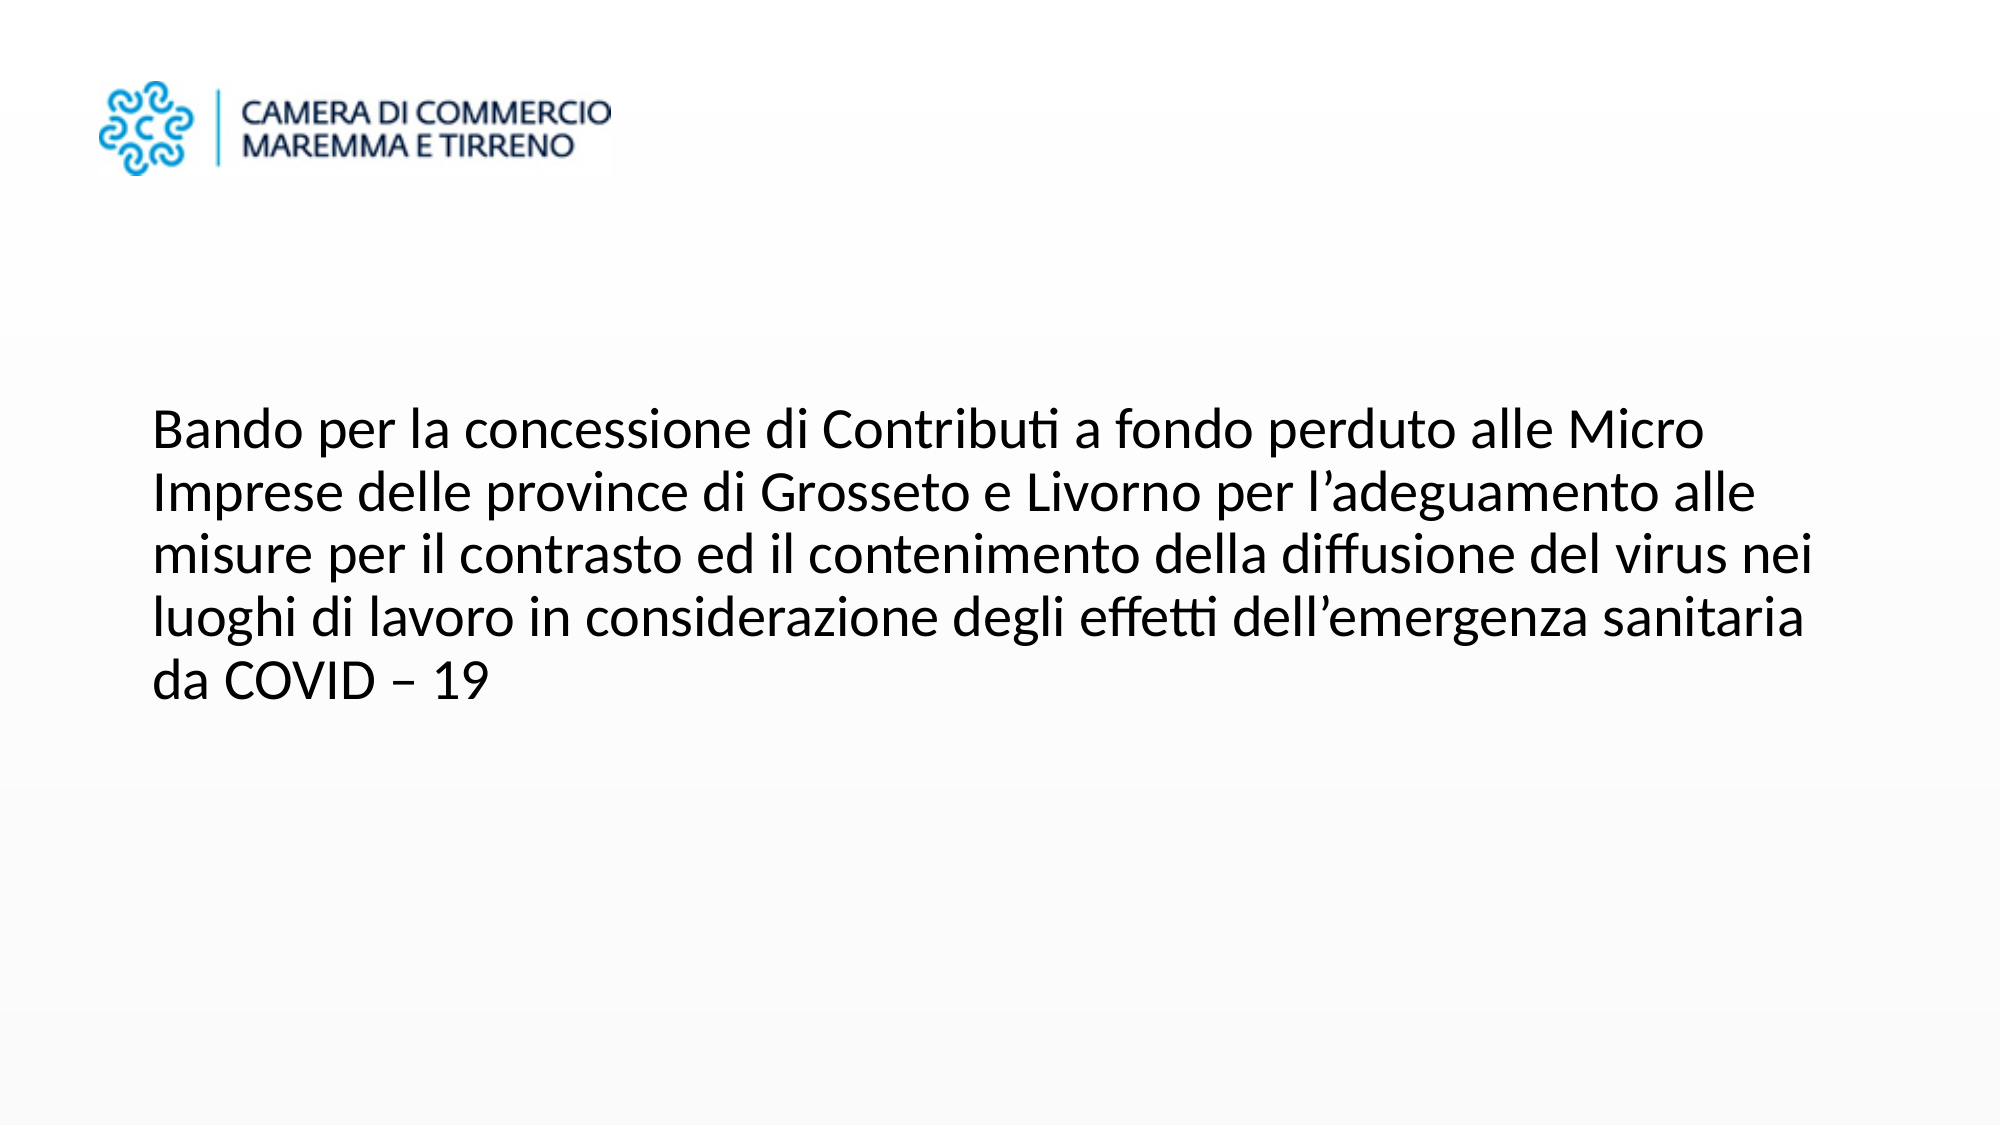

# Bando per la concessione di Contributi a fondo perduto alle Micro Imprese delle province di Grosseto e Livorno per l’adeguamento alle misure per il contrasto ed il contenimento della diffusione del virus nei luoghi di lavoro in considerazione degli effetti dell’emergenza sanitaria da COVID – 19